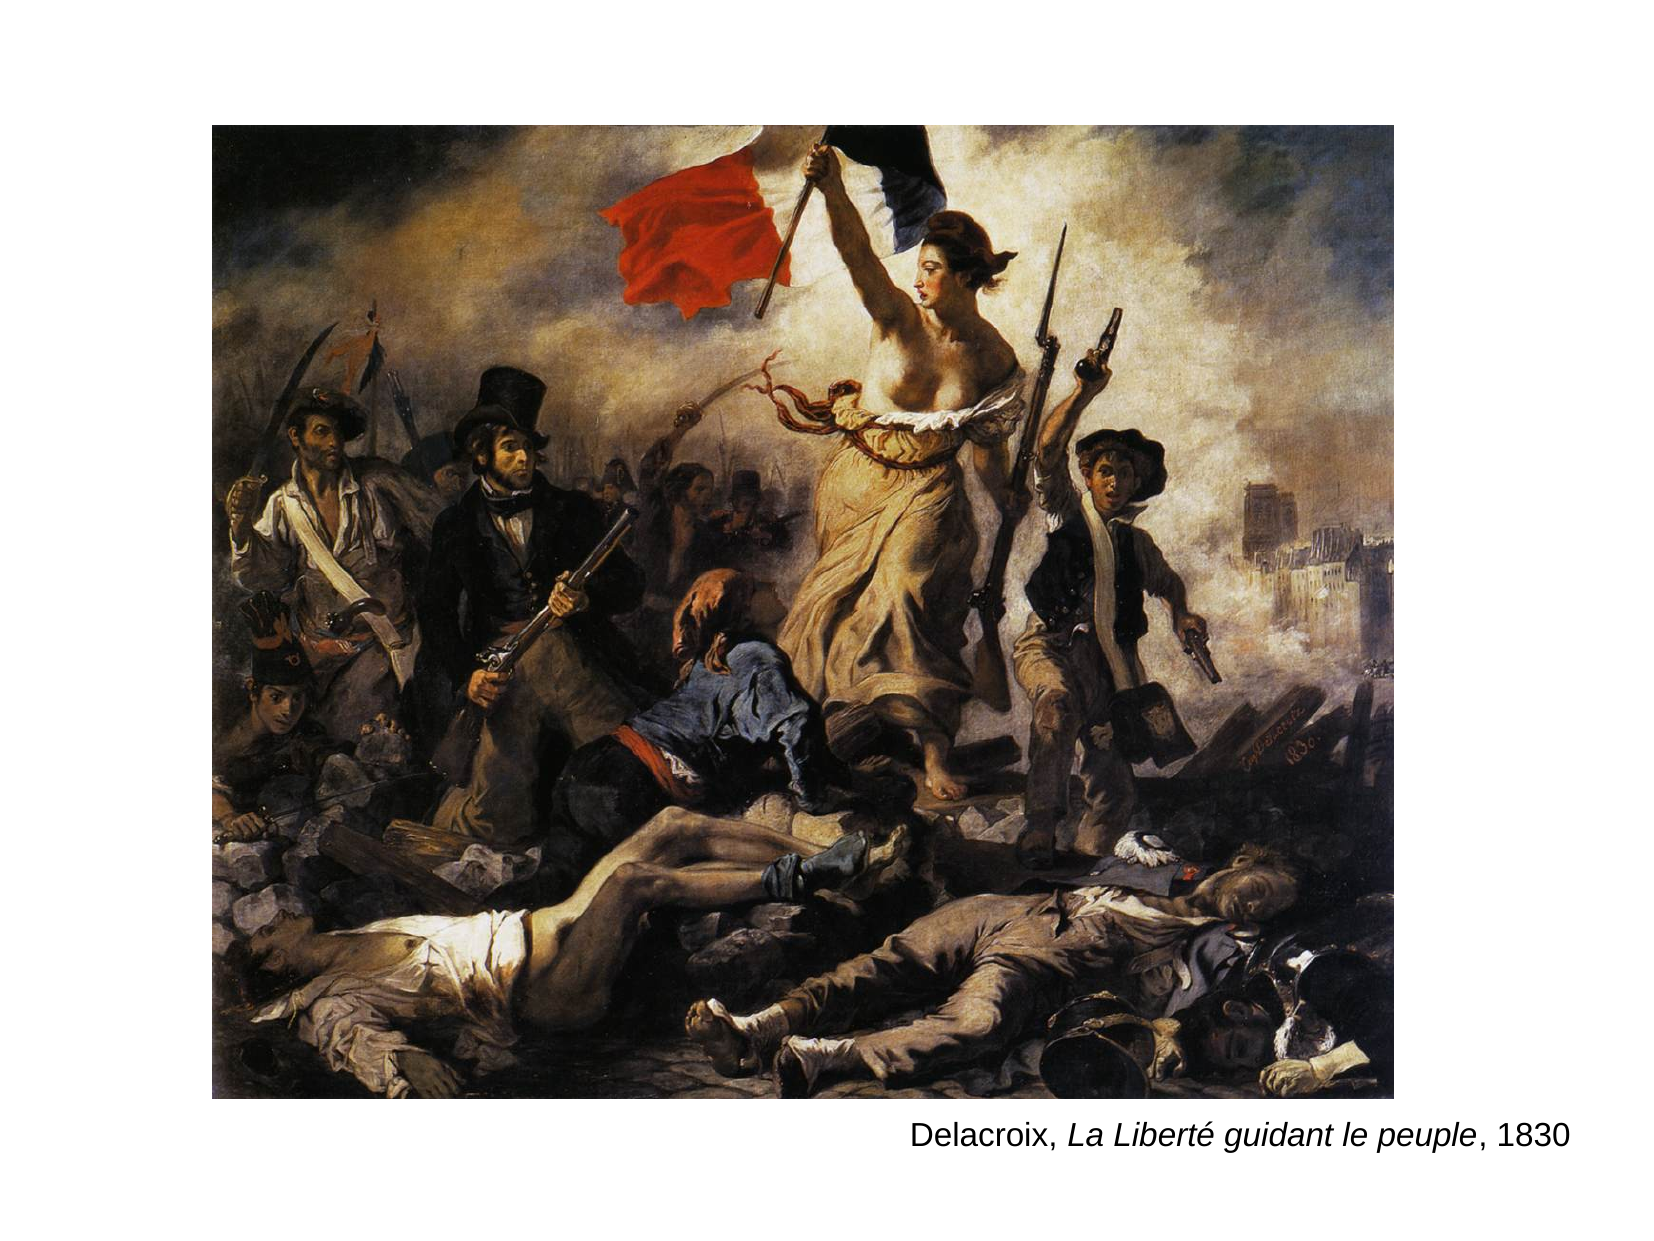

# Delacroix, La Liberté guidant le peuple, 1830